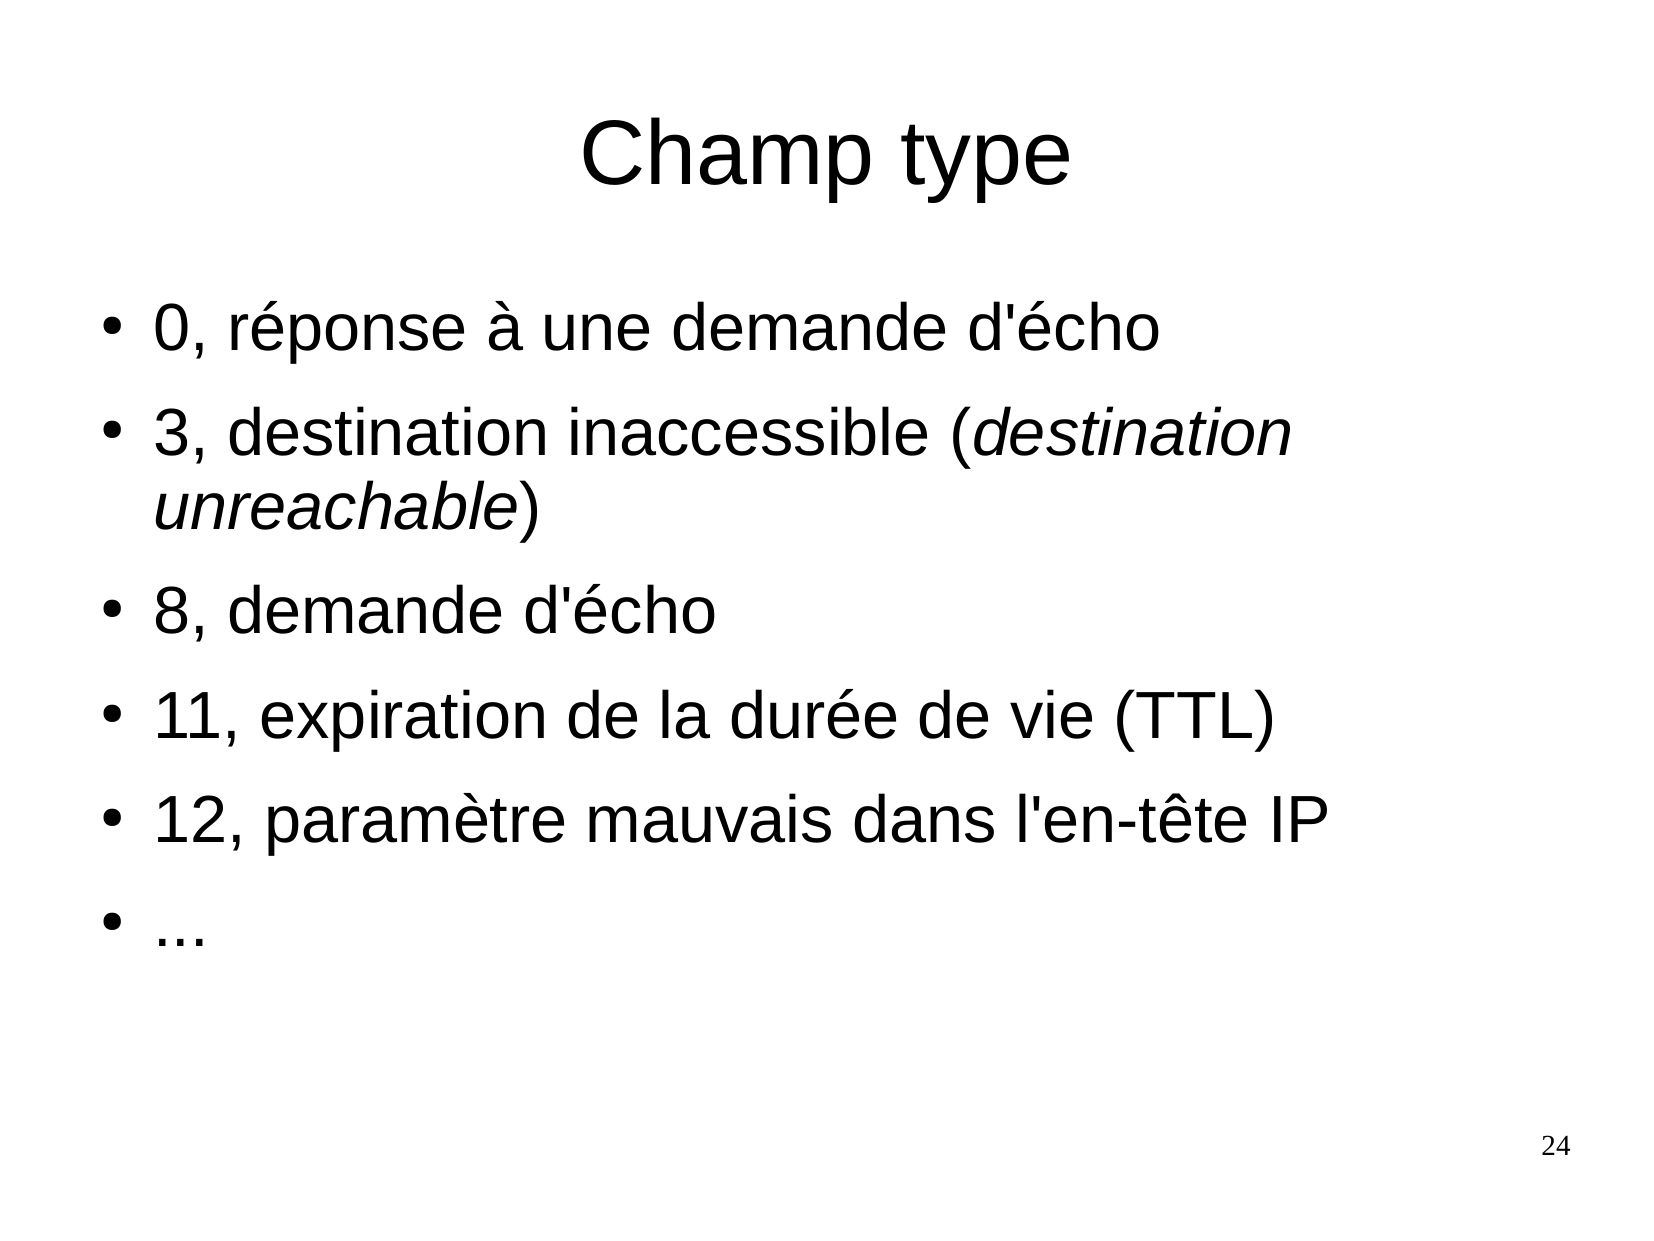

# Champ type
0, réponse à une demande d'écho
3, destination inaccessible (destination unreachable)
8, demande d'écho
11, expiration de la durée de vie (TTL)
12, paramètre mauvais dans l'en-tête IP
...
24